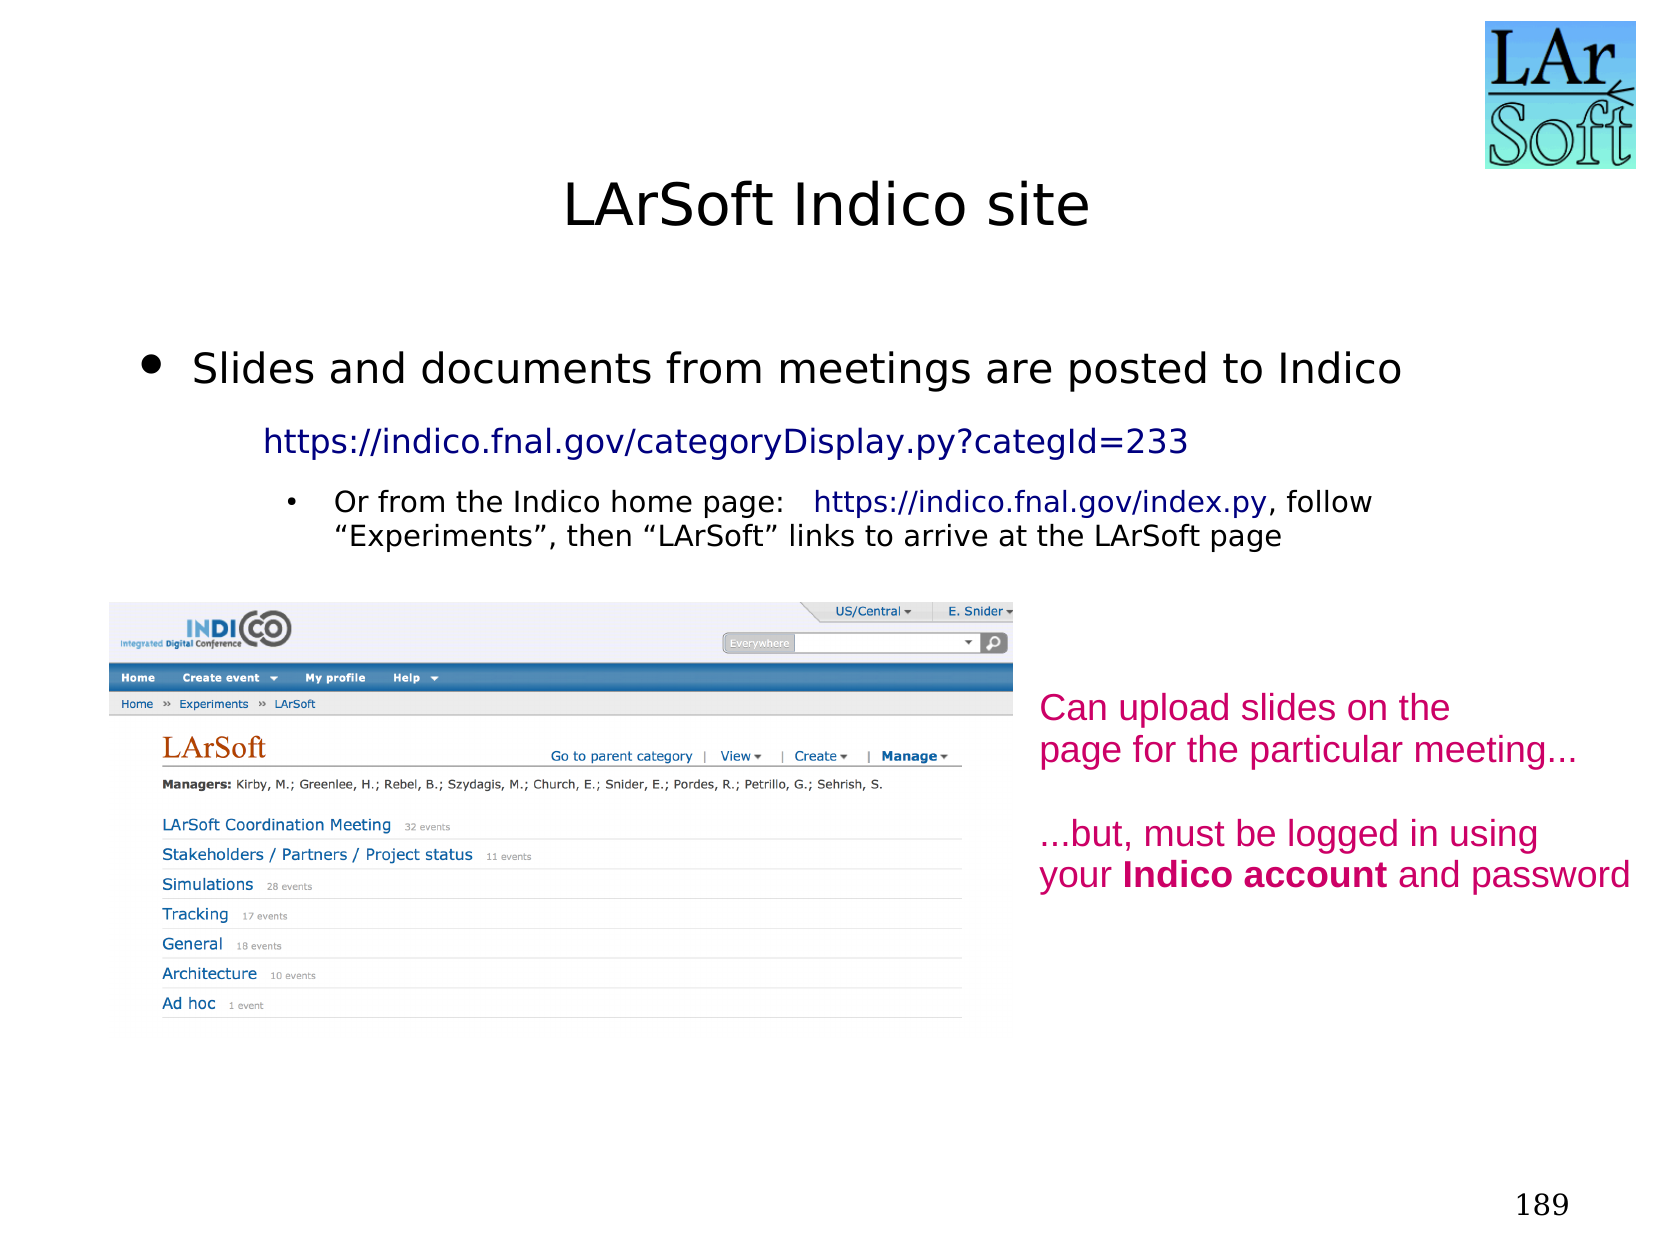

# LArSoft Indico site
Slides and documents from meetings are posted to Indico
https://indico.fnal.gov/categoryDisplay.py?categId=233
Or from the Indico home page: https://indico.fnal.gov/index.py, follow “Experiments”, then “LArSoft” links to arrive at the LArSoft page
Can upload slides on the
page for the particular meeting...
...but, must be logged in using
your Indico account and password
189